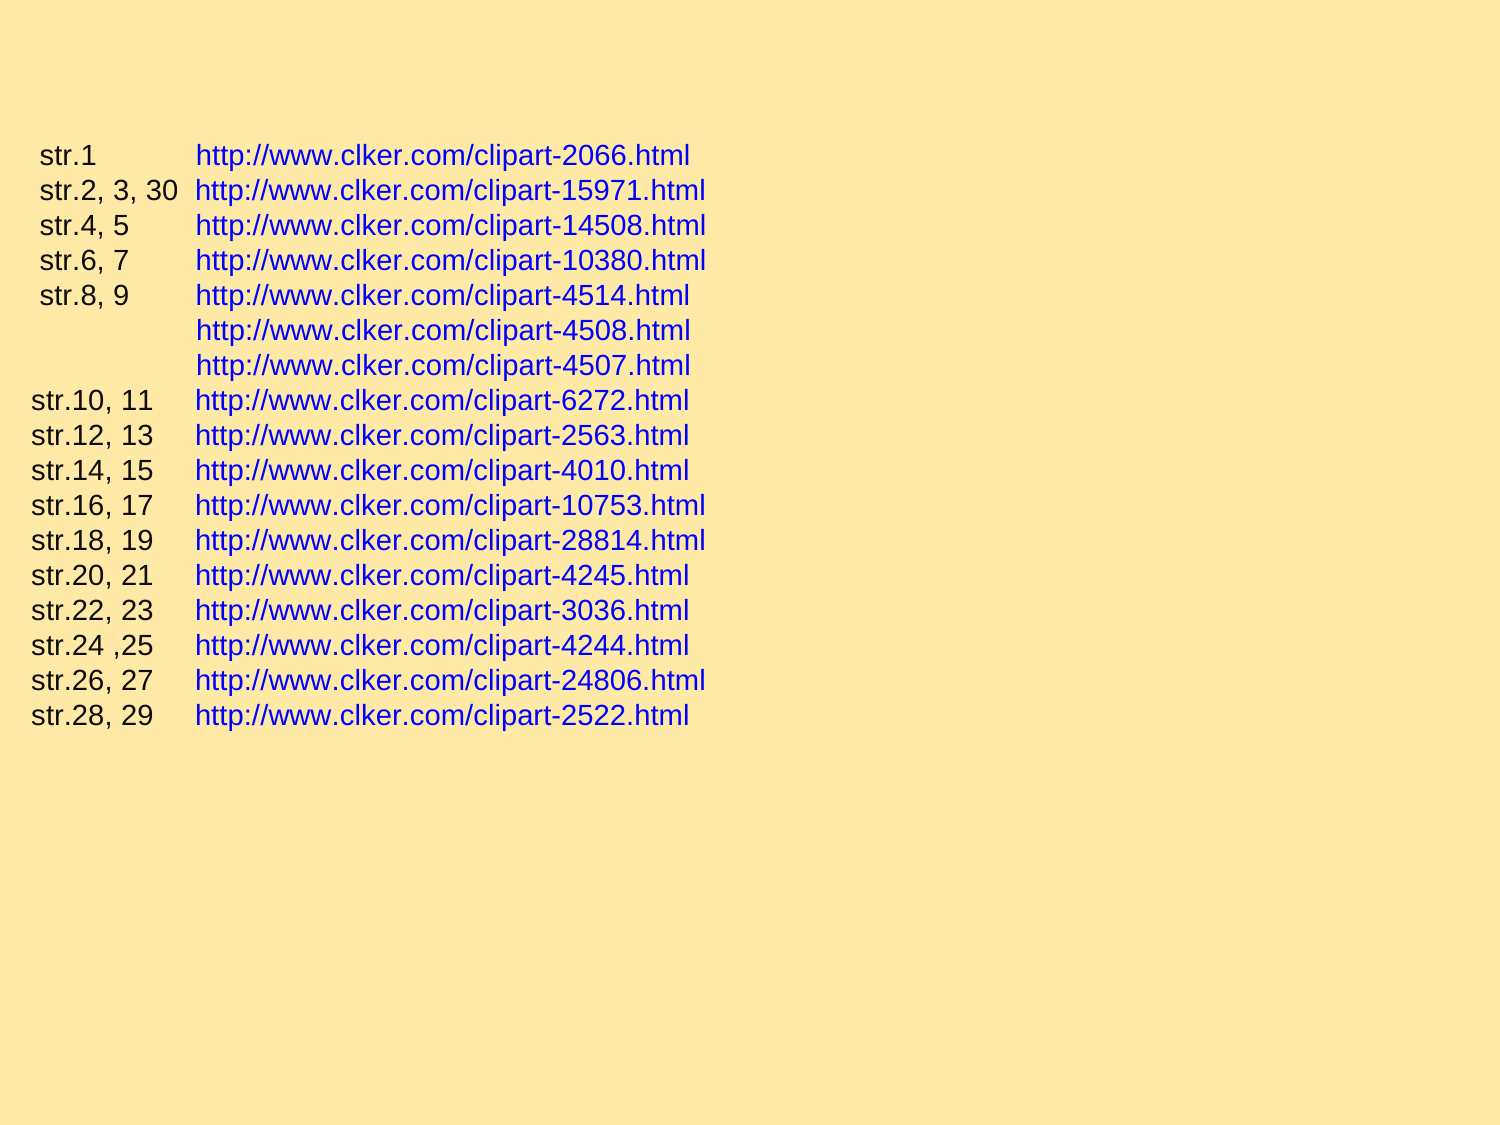

str.1 http://www.clker.com/clipart-2066.html
 str.2, 3, 30 http://www.clker.com/clipart-15971.html
 str.4, 5 http://www.clker.com/clipart-14508.html
 str.6, 7 http://www.clker.com/clipart-10380.html
 str.8, 9 http://www.clker.com/clipart-4514.html
 http://www.clker.com/clipart-4508.html
 http://www.clker.com/clipart-4507.html
 str.10, 11 http://www.clker.com/clipart-6272.html
 str.12, 13 http://www.clker.com/clipart-2563.html
 str.14, 15 http://www.clker.com/clipart-4010.html
 str.16, 17 http://www.clker.com/clipart-10753.html
 str.18, 19 http://www.clker.com/clipart-28814.html
 str.20, 21 http://www.clker.com/clipart-4245.html
 str.22, 23 http://www.clker.com/clipart-3036.html
 str.24 ,25 http://www.clker.com/clipart-4244.html
 str.26, 27 http://www.clker.com/clipart-24806.html
 str.28, 29 http://www.clker.com/clipart-2522.html